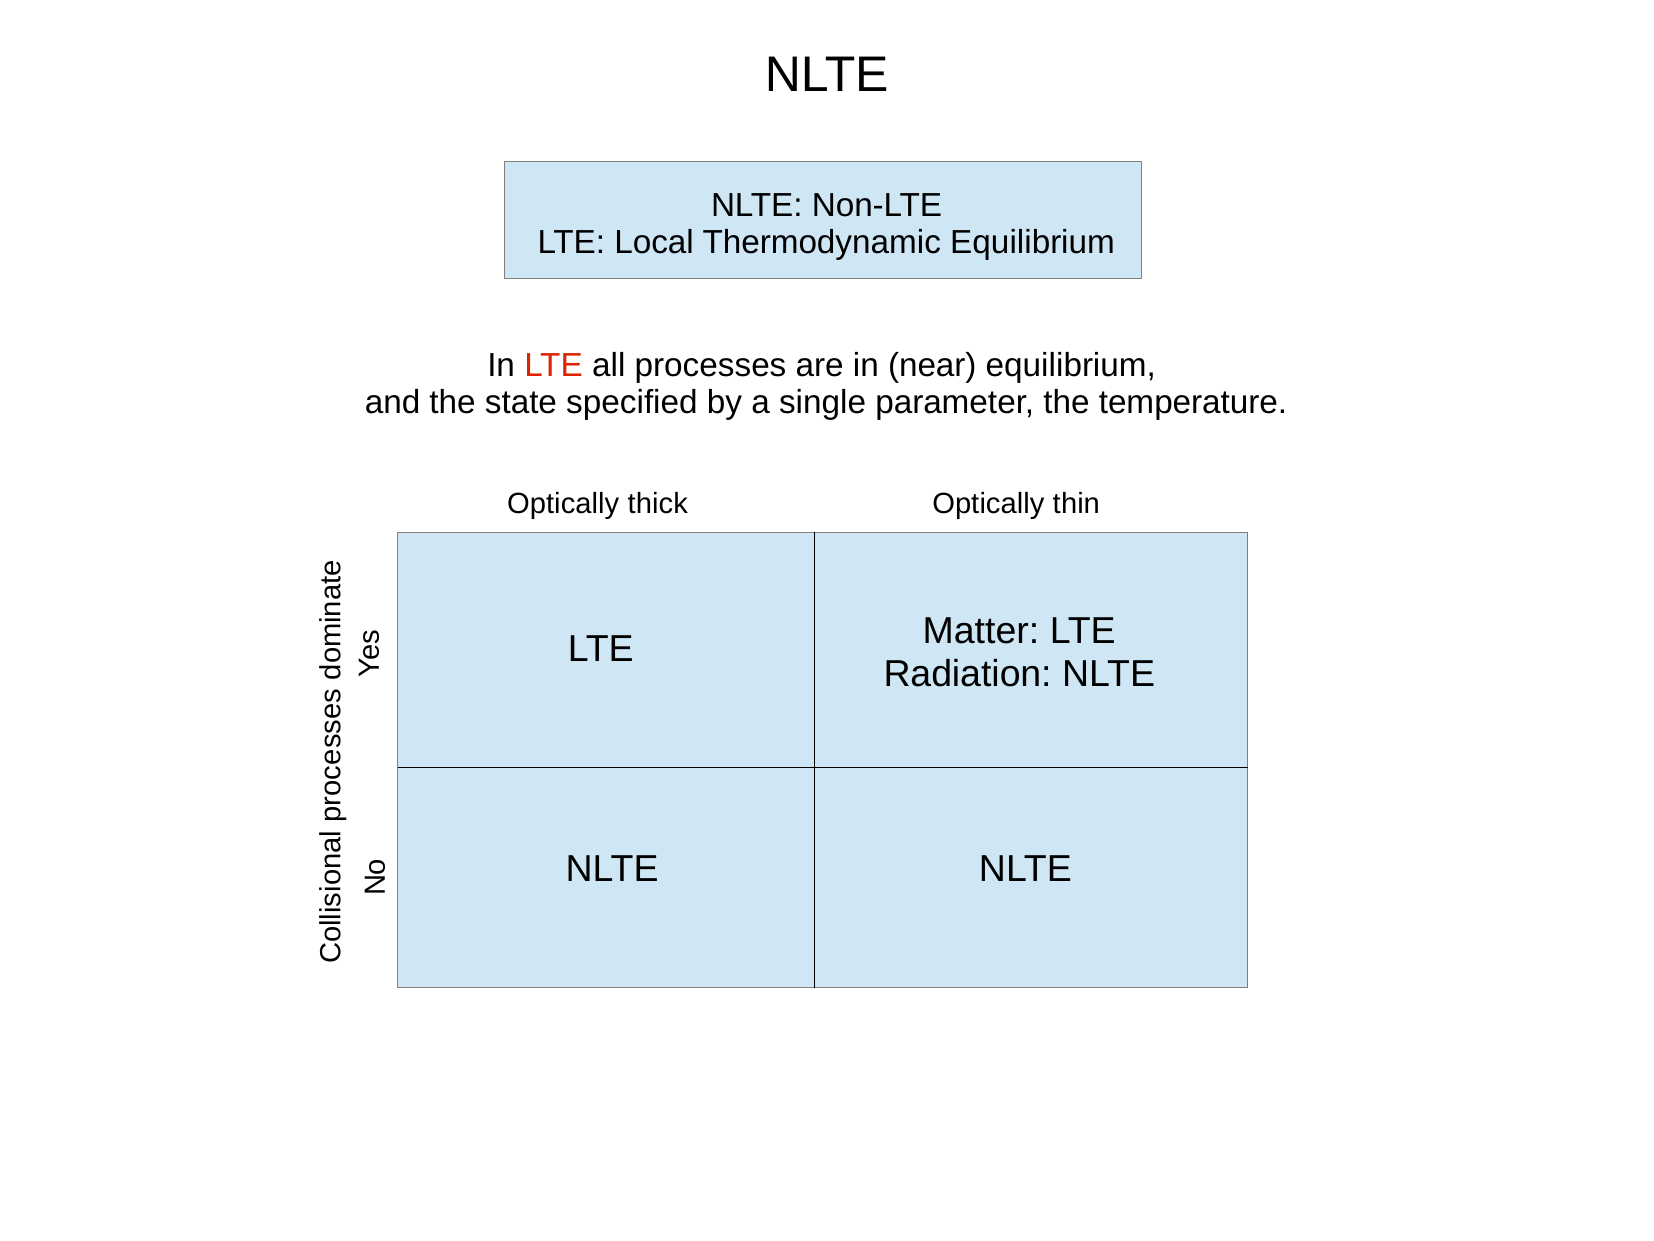

In LTE all processes are in (near) equilibrium and the state of the radiation and matter
specified by a single parameter, the temperature. Strictly speaking, anything else is NLTE.
NLTE
NLTE: Non-LTE
LTE: Local Thermodynamic Equilibrium
In LTE all processes are in (near) equilibrium,
and the state specified by a single parameter, the temperature.
Optically thick
Optically thin
Matter: LTE
Radiation: NLTE
LTE
Yes
Collisional processes dominate
NLTE
NLTE
No